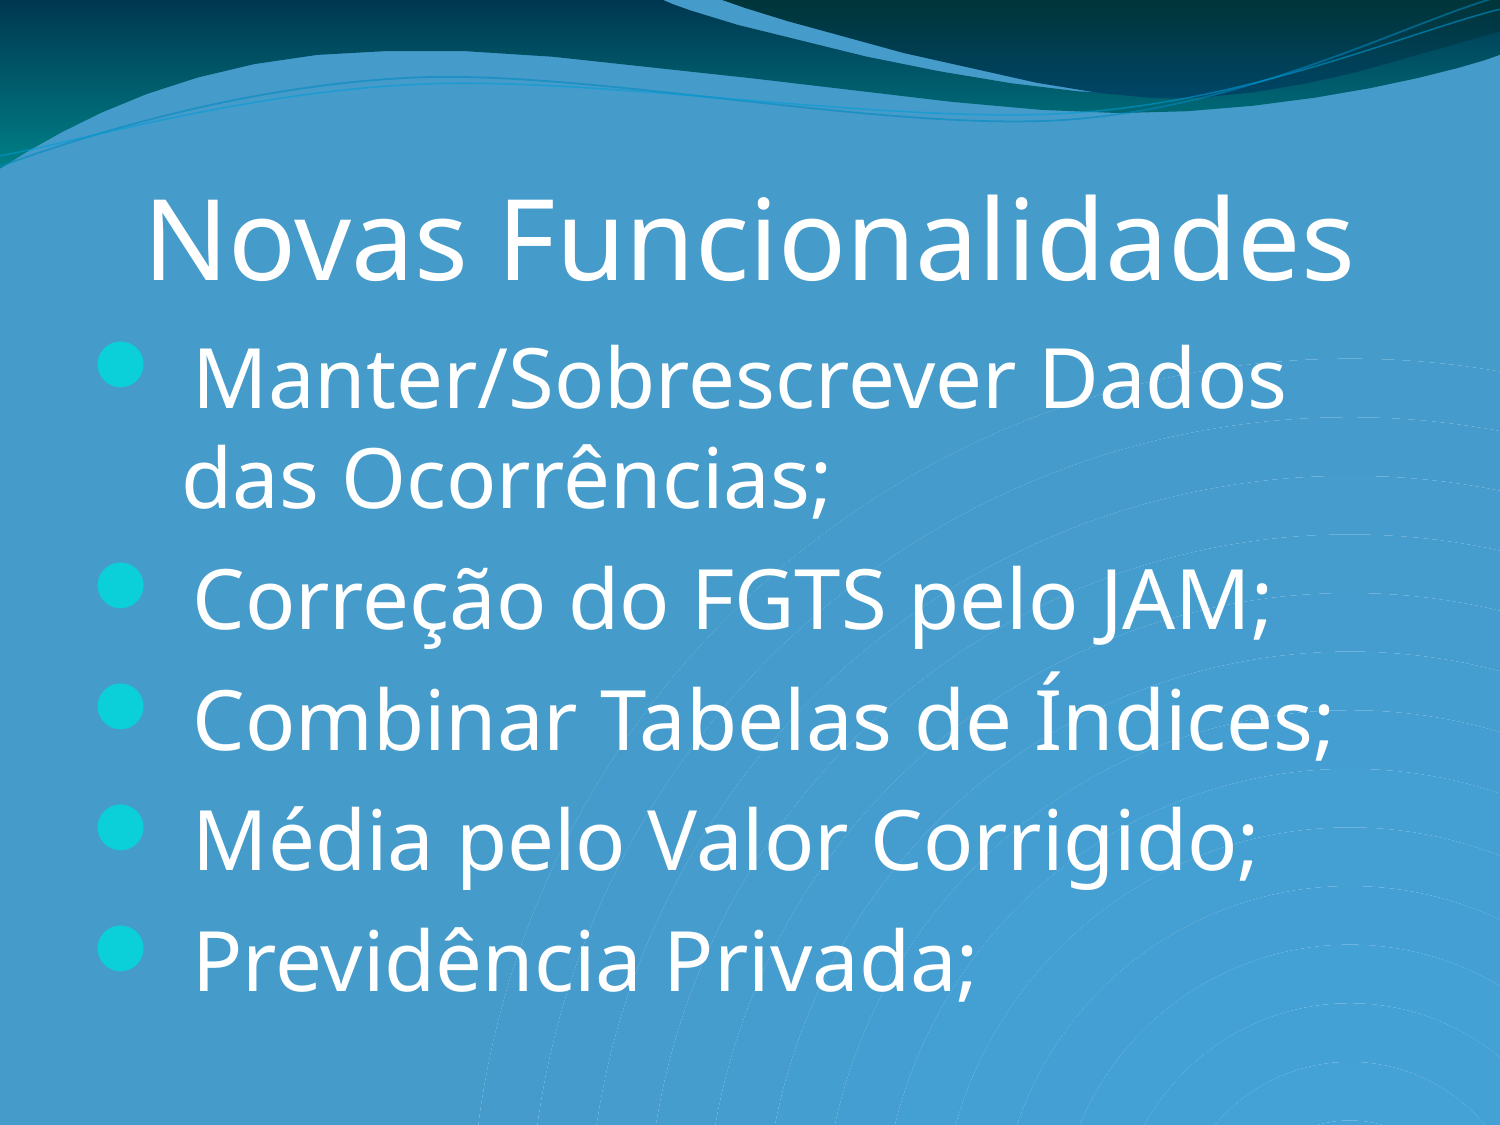

# Novas Funcionalidades
 Manter/Sobrescrever Dados das Ocorrências;
 Correção do FGTS pelo JAM;
 Combinar Tabelas de Índices;
 Média pelo Valor Corrigido;
 Previdência Privada;